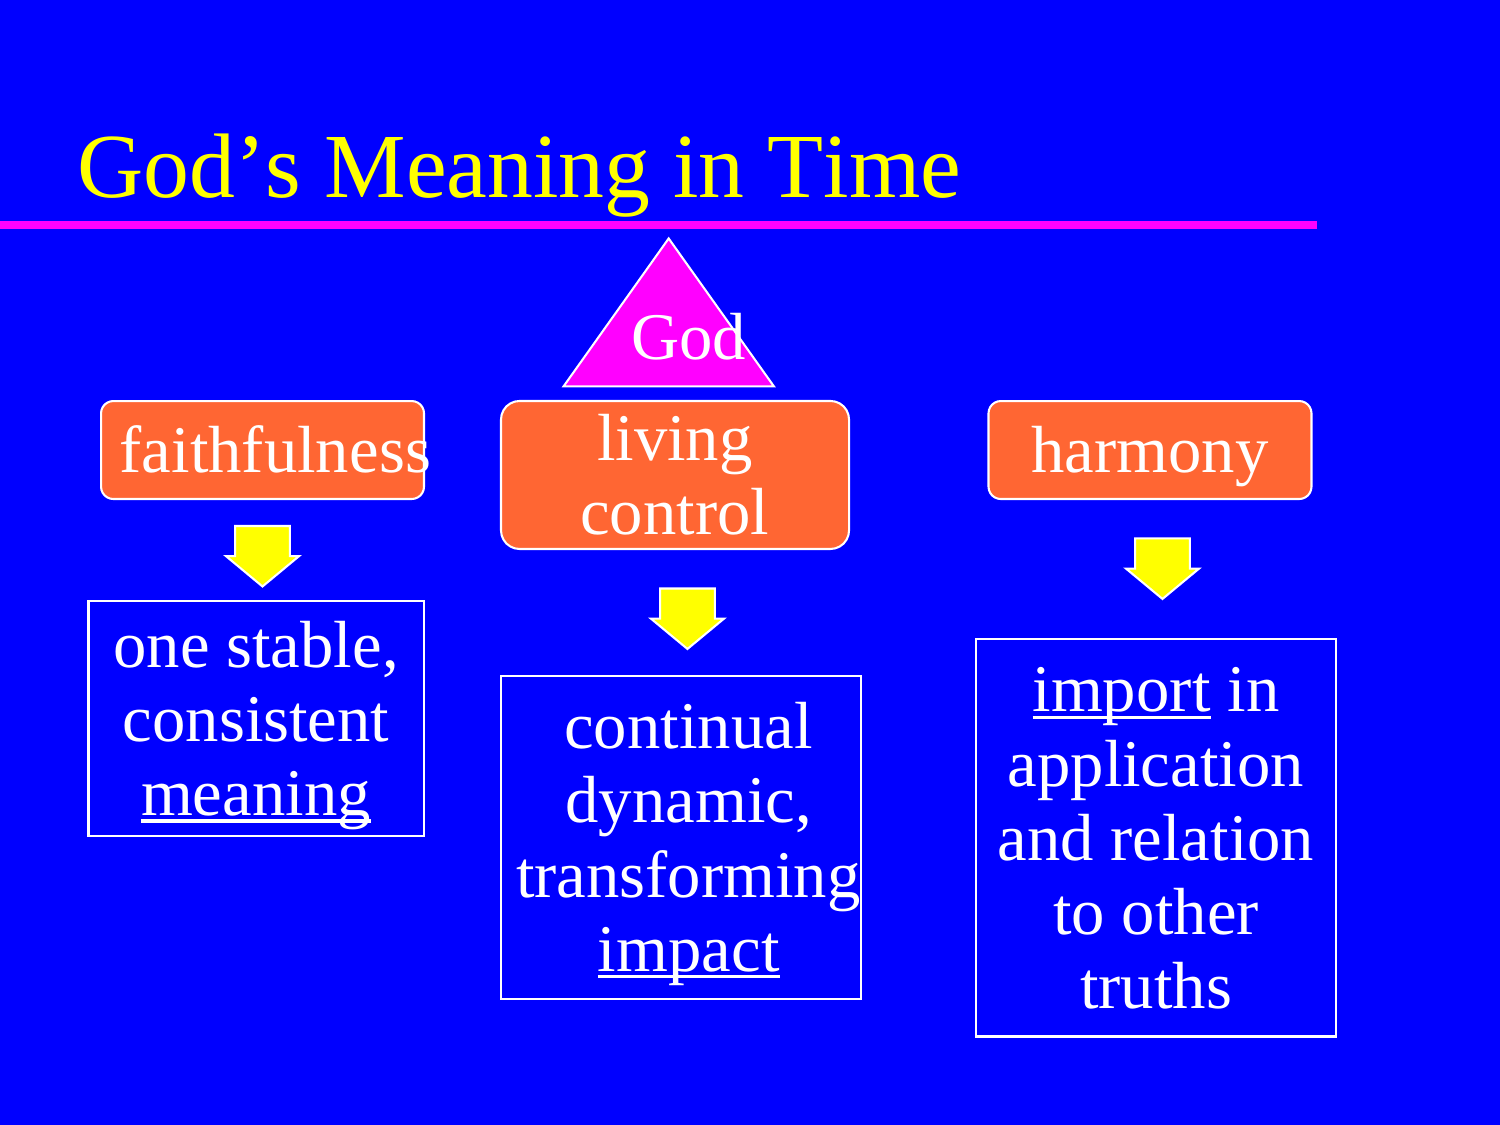

# God’s Meaning in Time
God
faithfulness
living
control
continual
dynamic,
transforming
impact
harmony
import in
application
and relation
to other
truths
one stable,
consistent
meaning